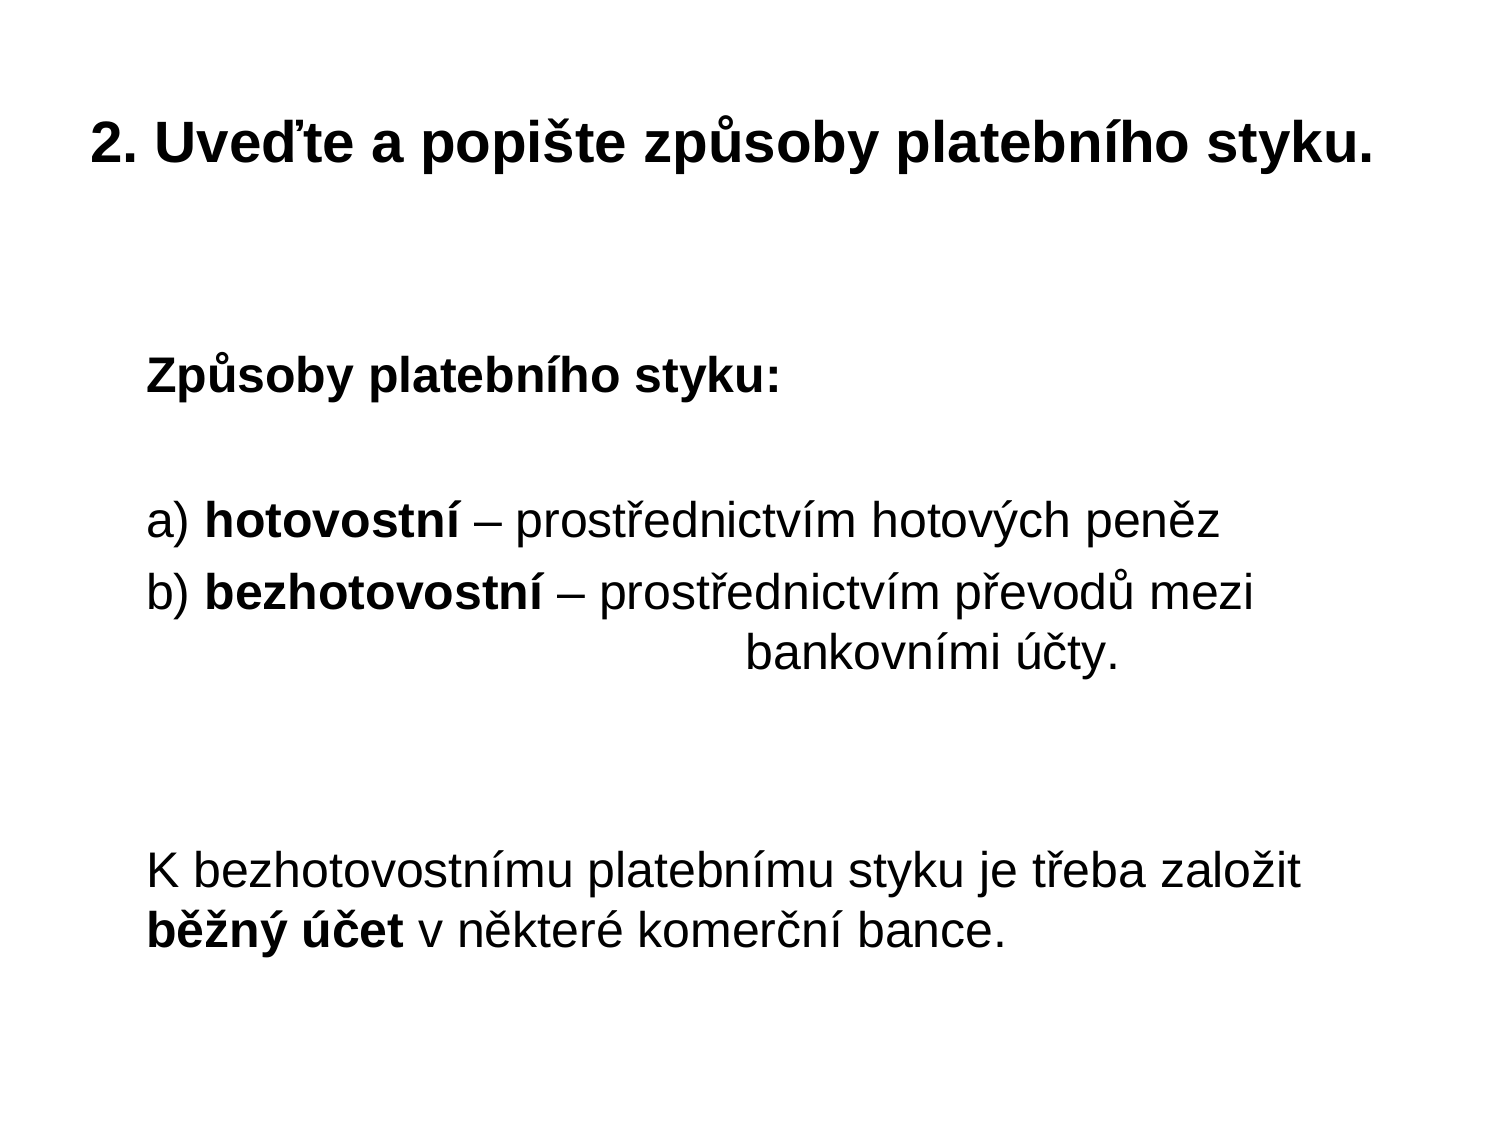

# 2. Uveďte a popište způsoby platebního styku.
	Způsoby platebního styku:
	a) hotovostní – prostřednictvím hotových peněz
	b) bezhotovostní – prostřednictvím převodů mezi 	 				 bankovními účty.
	K bezhotovostnímu platebnímu styku je třeba založit běžný účet v některé komerční bance.